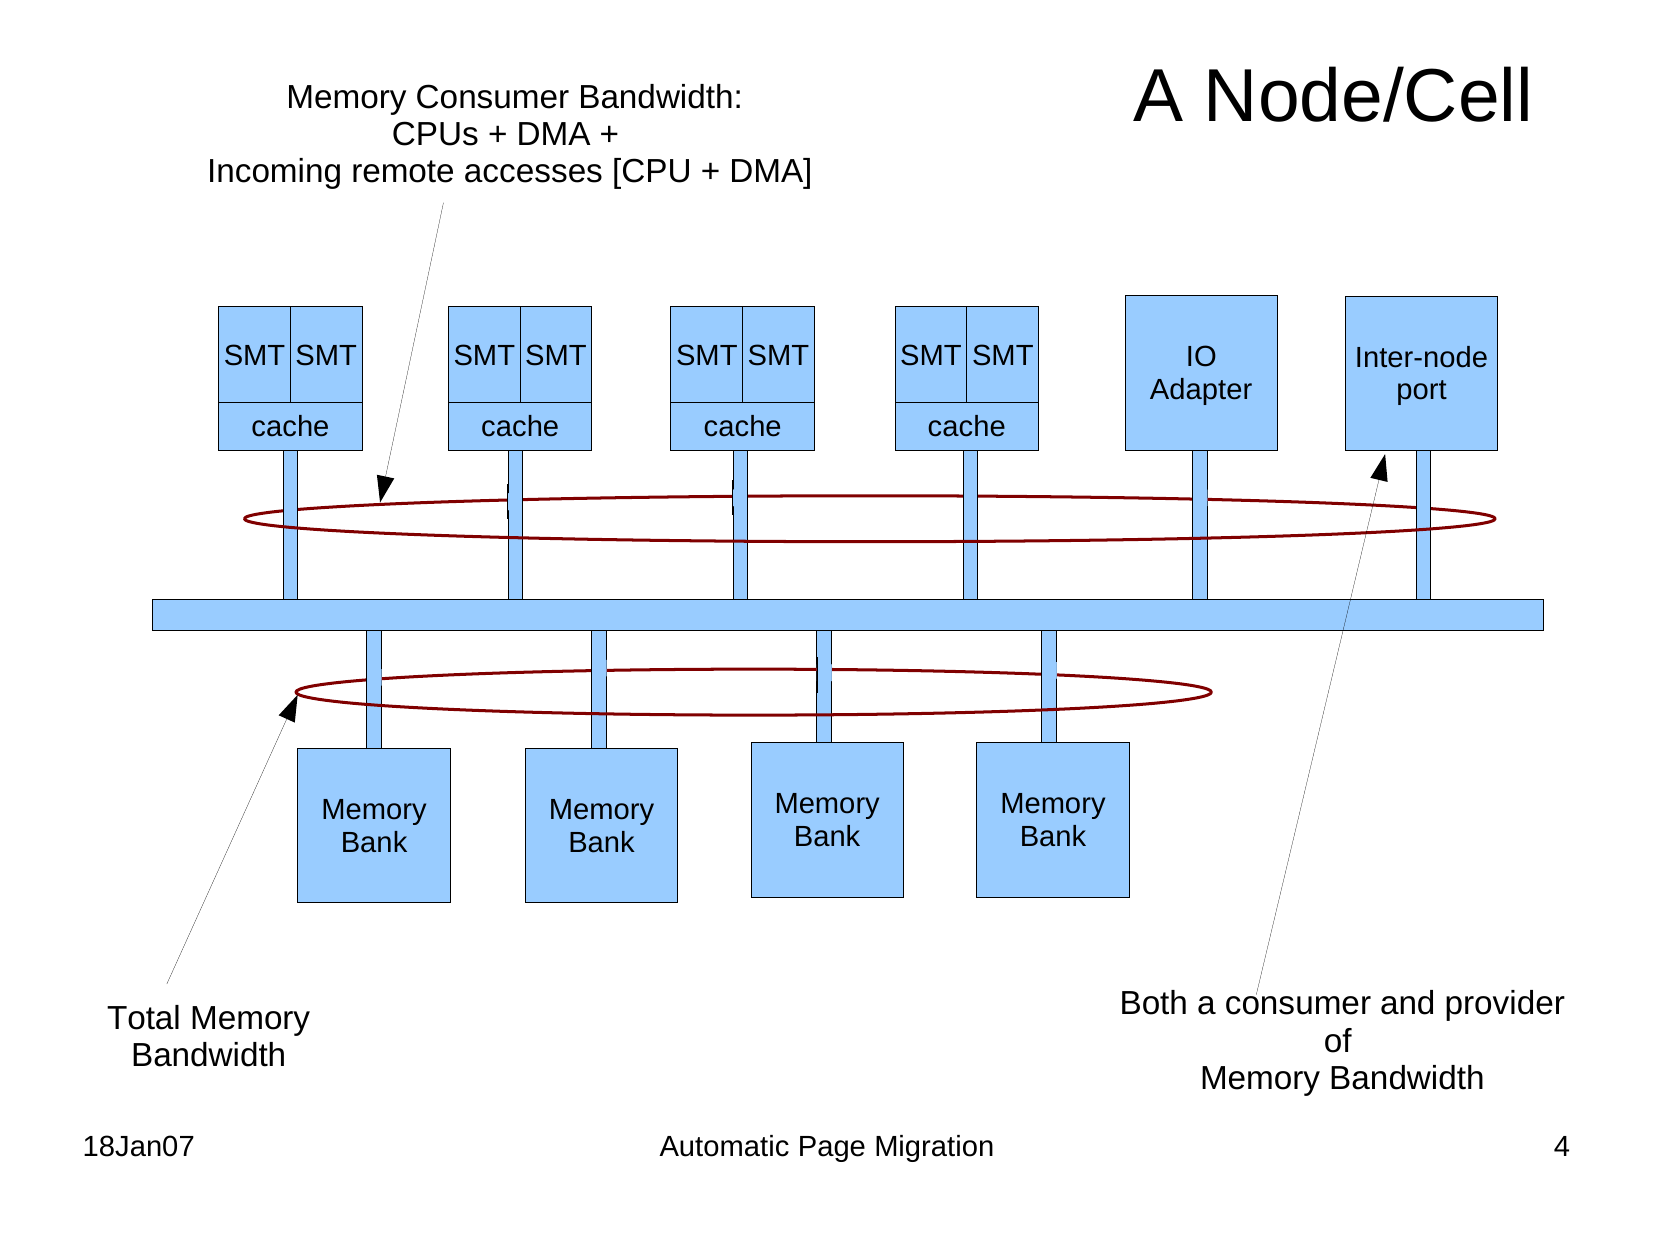

# A Node/Cell
 Memory Consumer Bandwidth:
CPUs + DMA +
Incoming remote accesses [CPU + DMA]
IO
Adapter
Inter-node
port
SMT
SMT
cache
SMT
SMT
cache
SMT
SMT
cache
SMT
SMT
cache
Memory
Bank
Memory
Bank
Memory
Bank
Memory
Bank
Both a consumer and provider of
Memory Bandwidth
Total Memory
Bandwidth
18Jan07
Automatic Page Migration
4